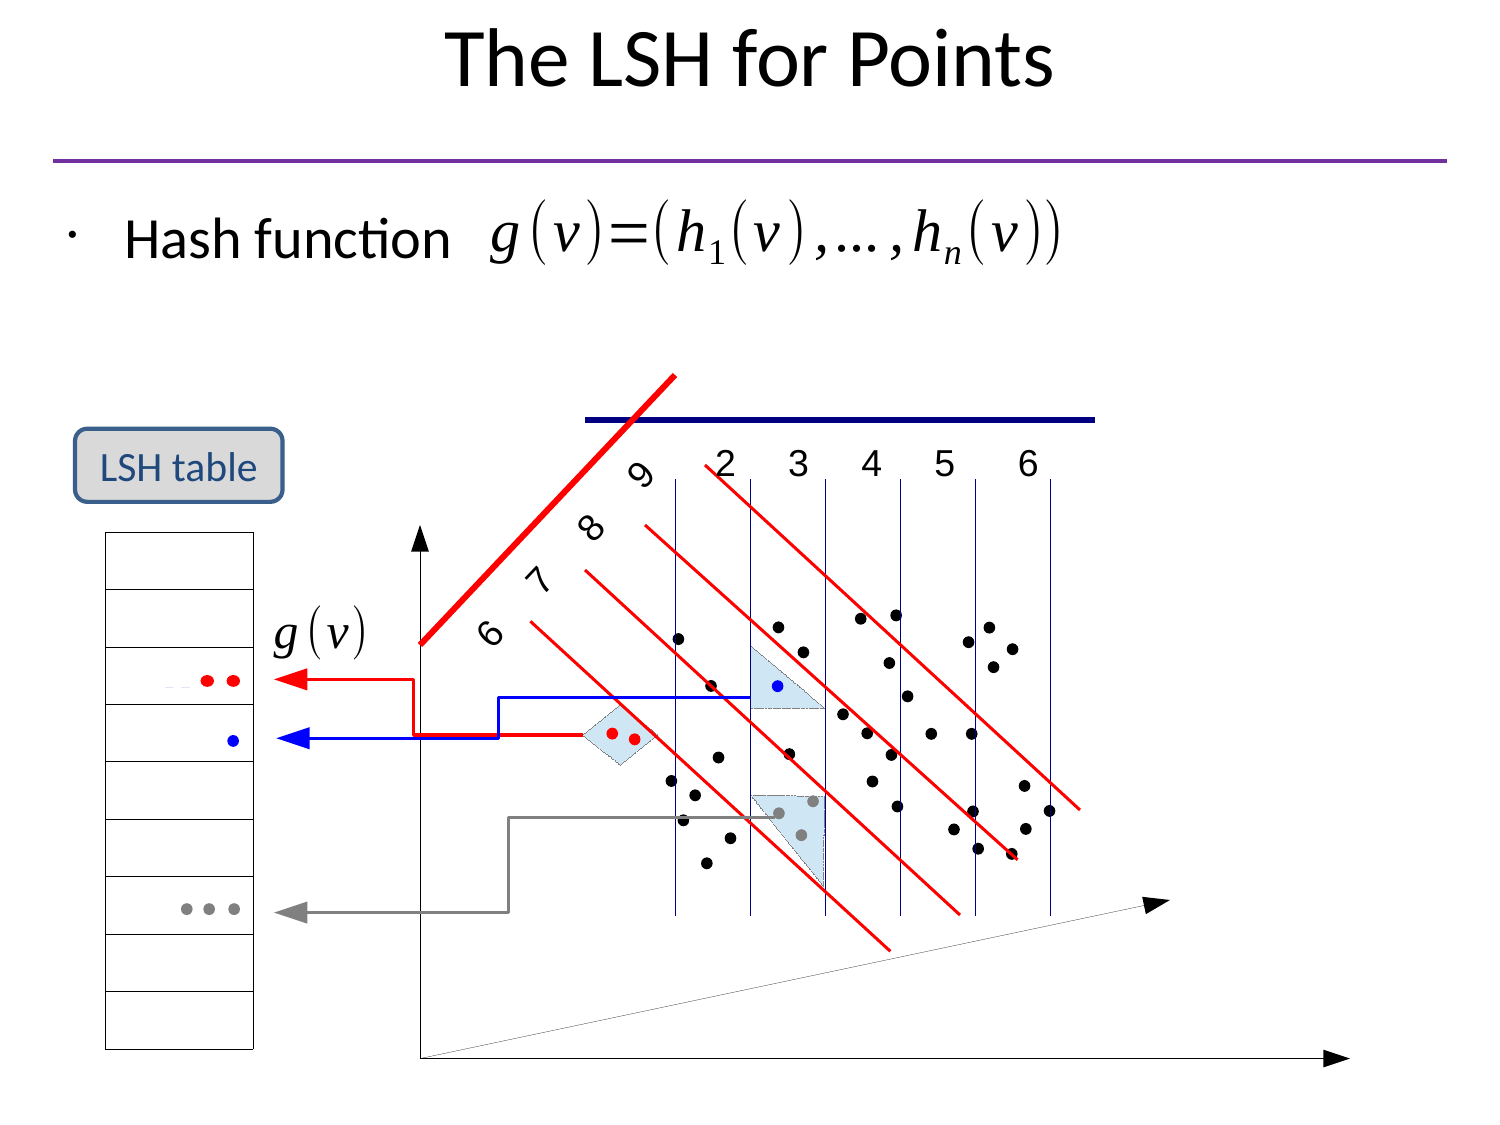

# The LSH for Points
Hash function
LSH table
 2 3 4 5 6
6 7 8 9
| |
| --- |
| |
| |
| |
| |
| |
| |
| |
| |